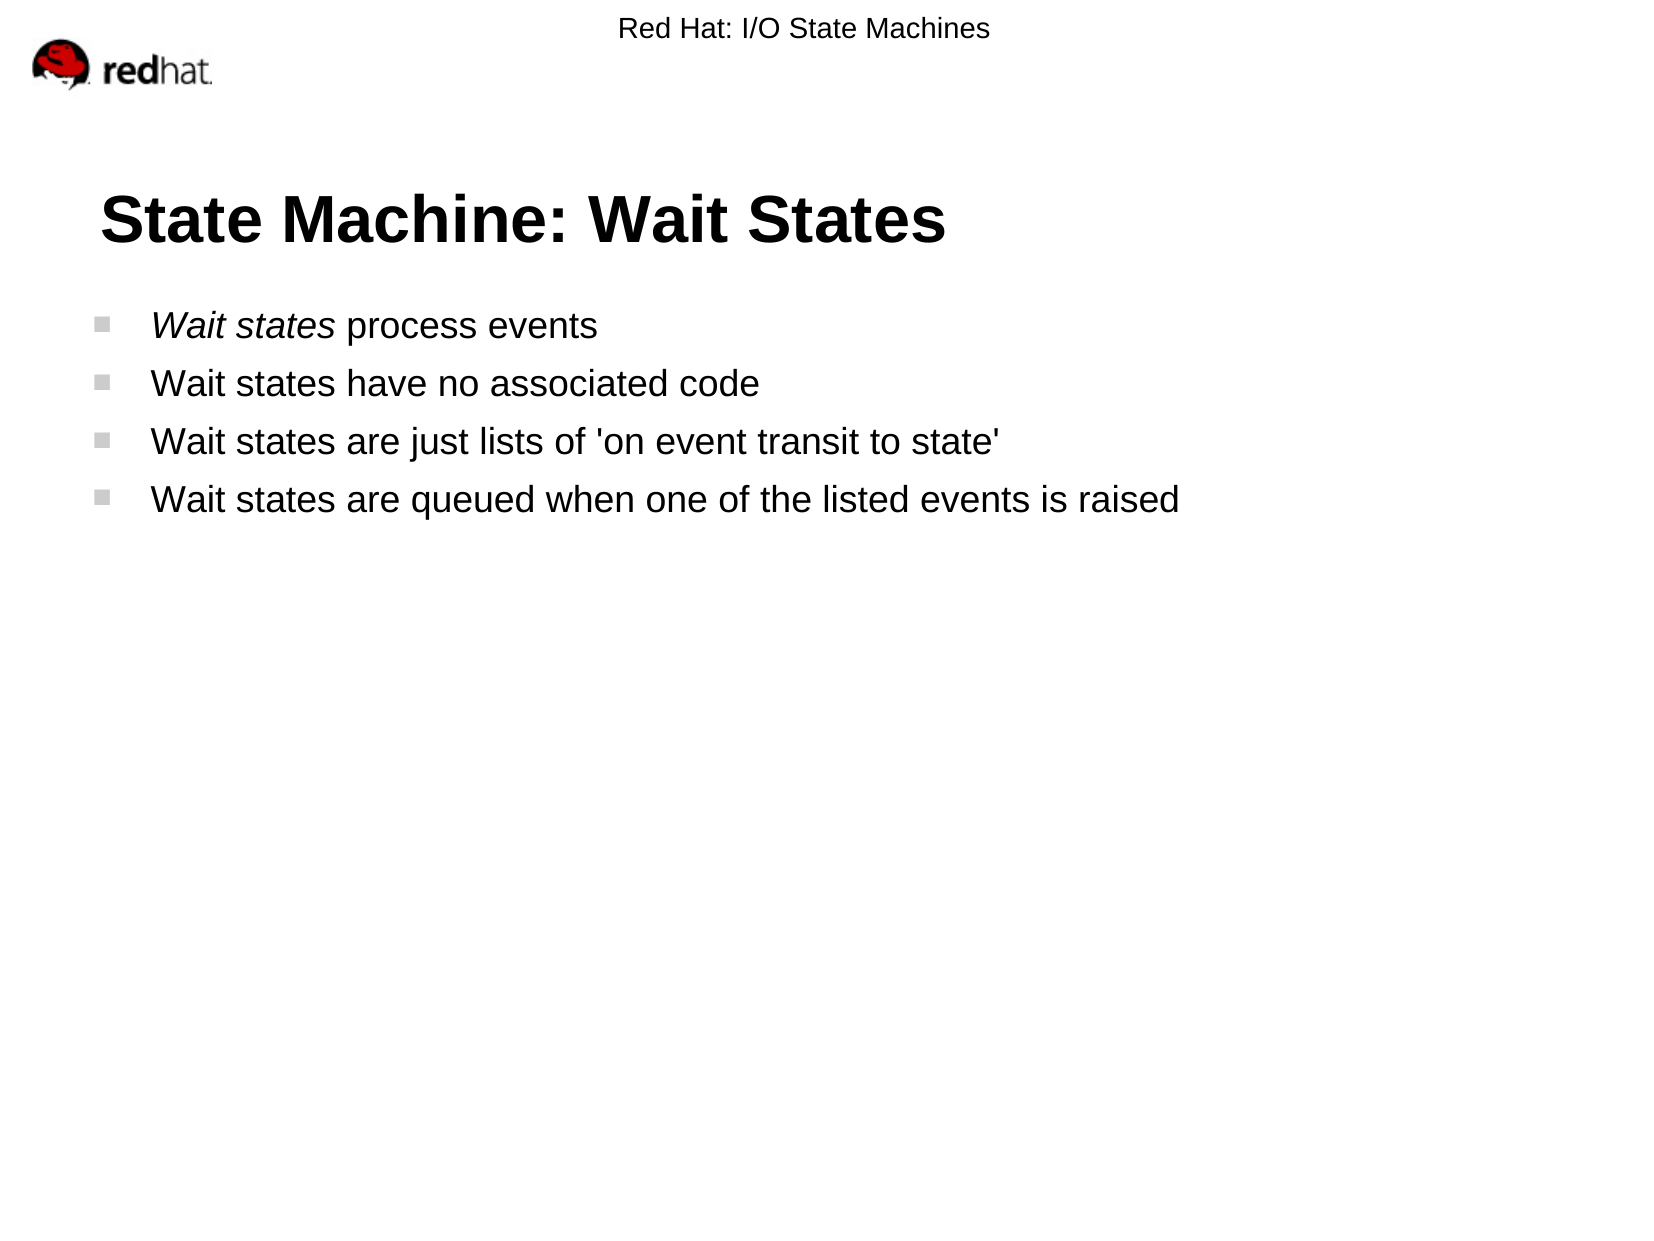

# State Machine: Wait States
Wait states process events
Wait states have no associated code
Wait states are just lists of 'on event transit to state'
Wait states are queued when one of the listed events is raised